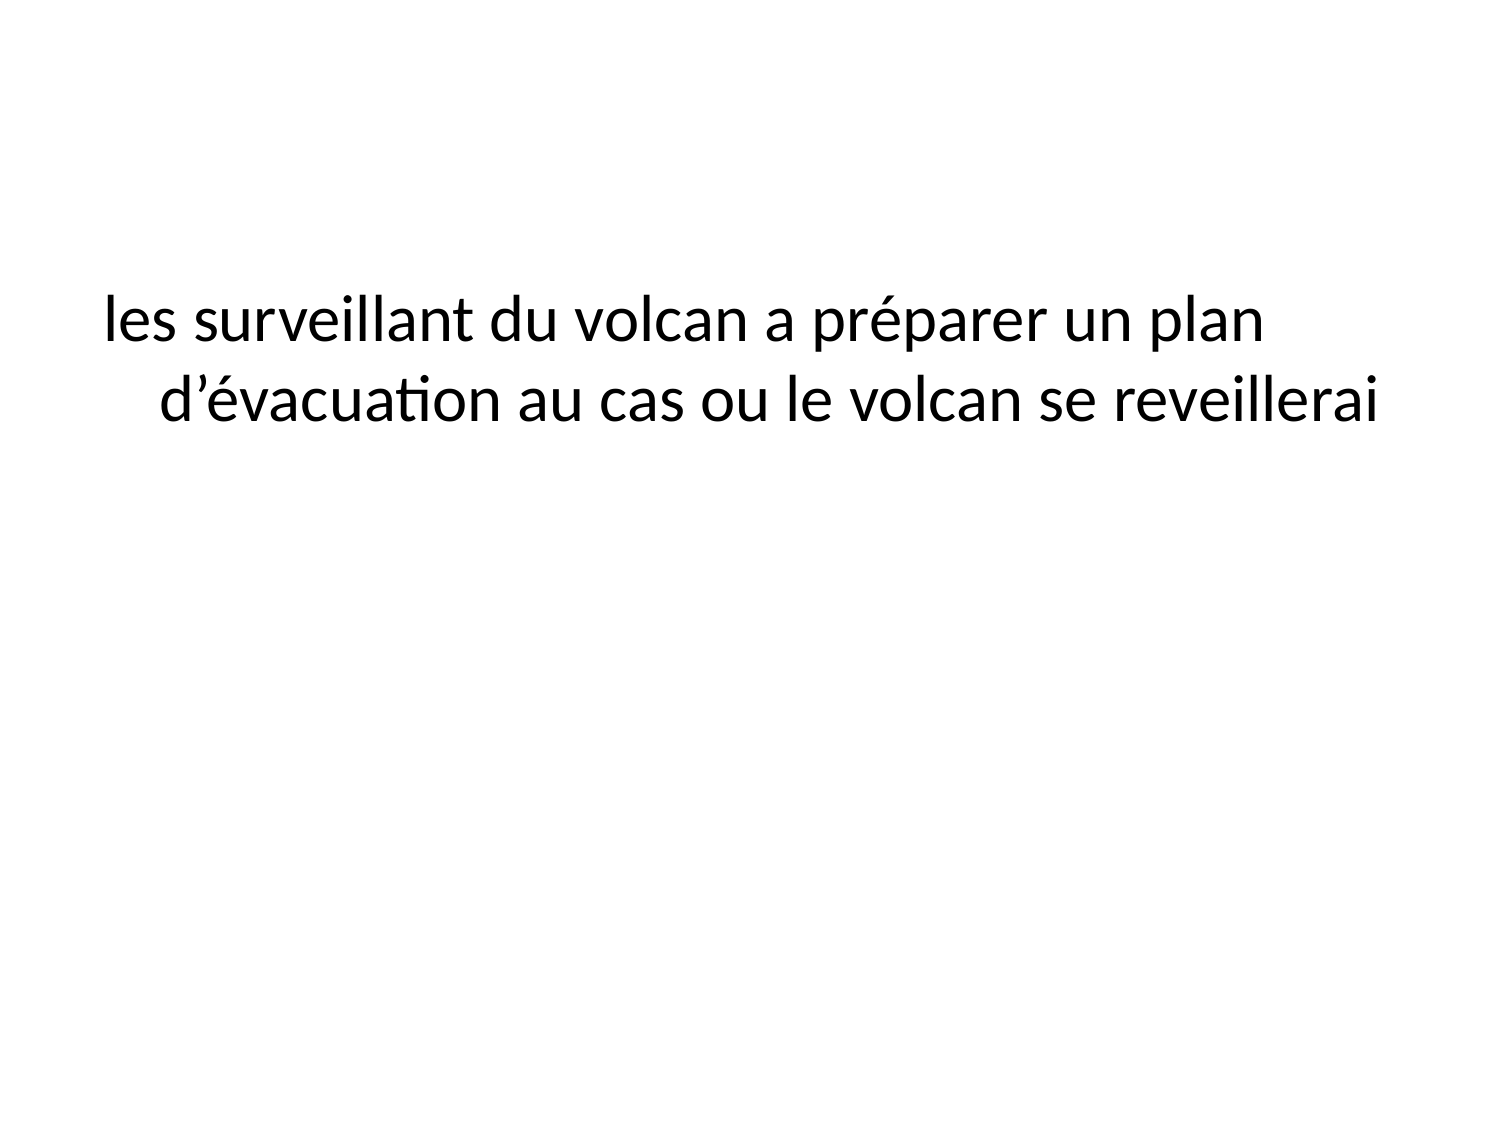

#
les surveillant du volcan a préparer un plan d’évacuation au cas ou le volcan se reveillerai